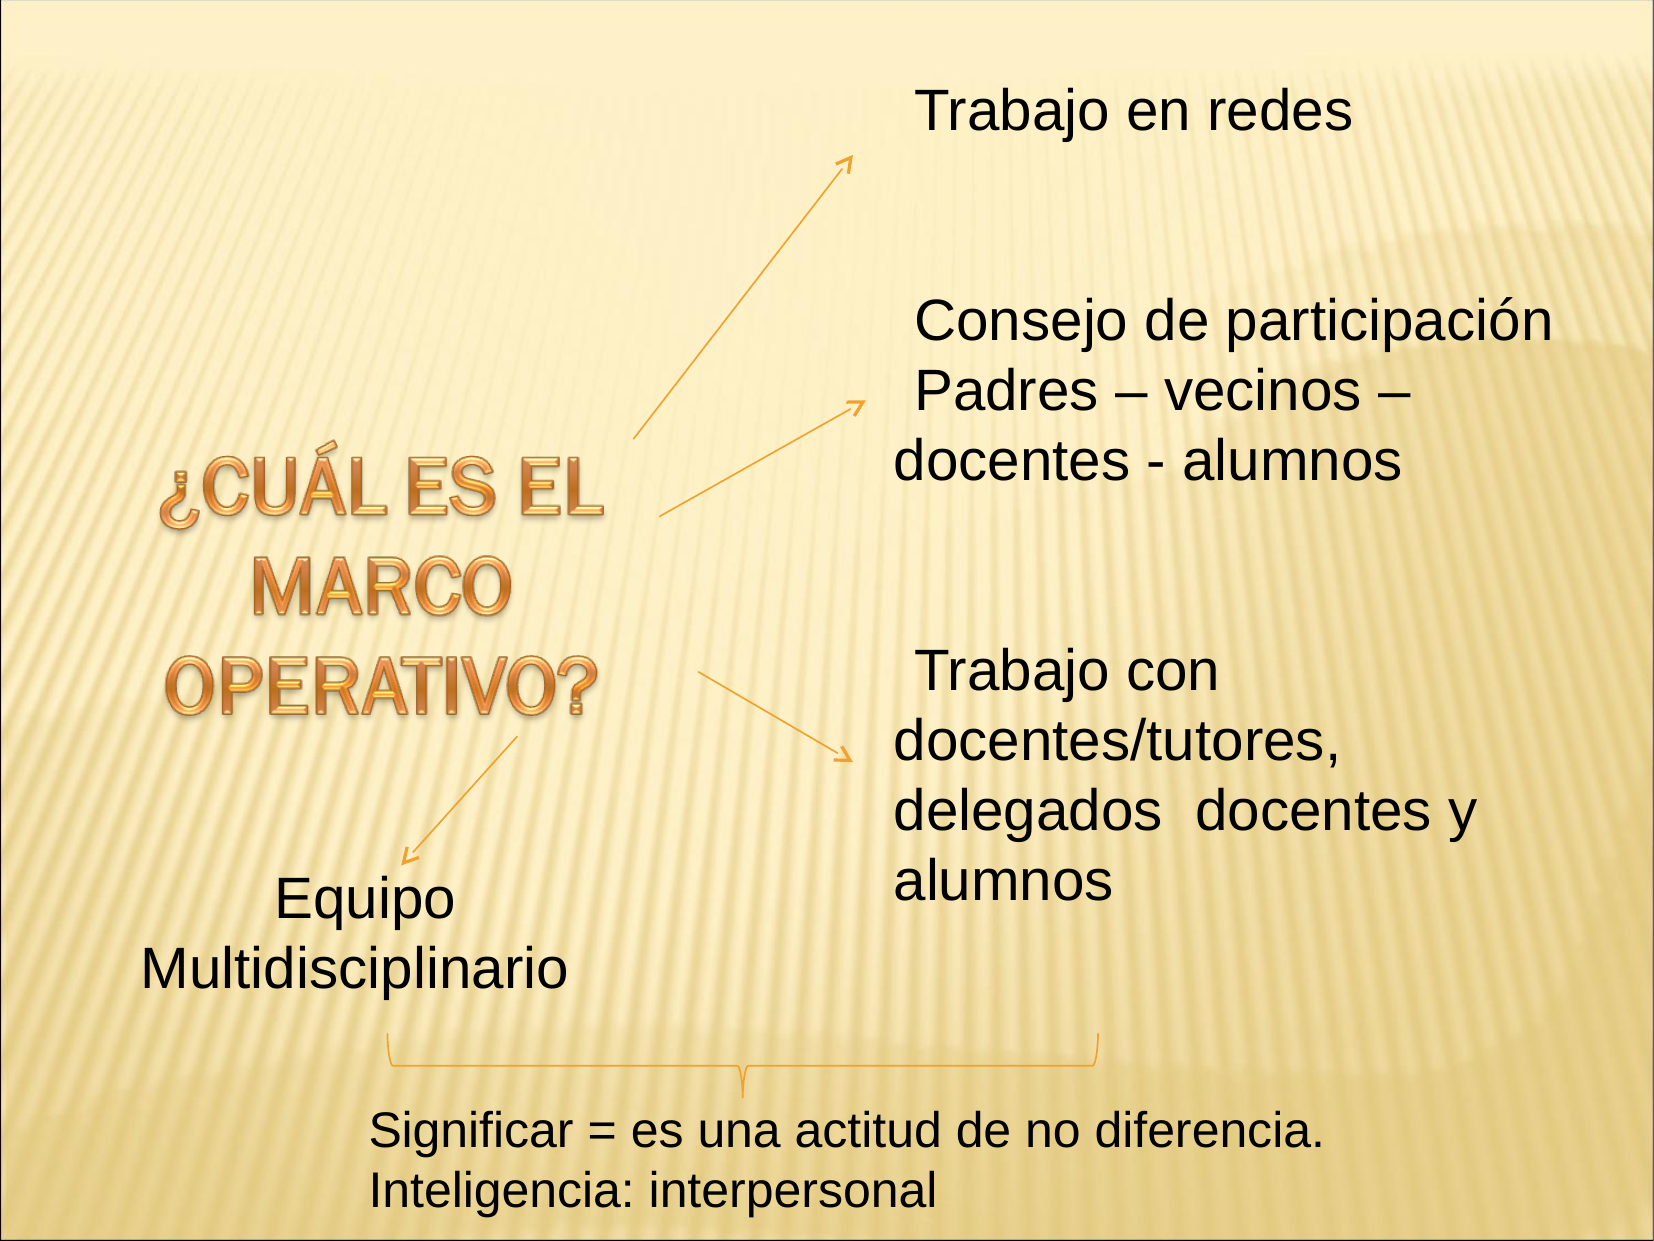

Trabajo en redes
Consejo de participación
Padres – vecinos – docentes - alumnos
Trabajo con docentes/tutores, delegados docentes y alumnos
Equipo Multidisciplinario
Significar = es una actitud de no diferencia.
Inteligencia: interpersonal